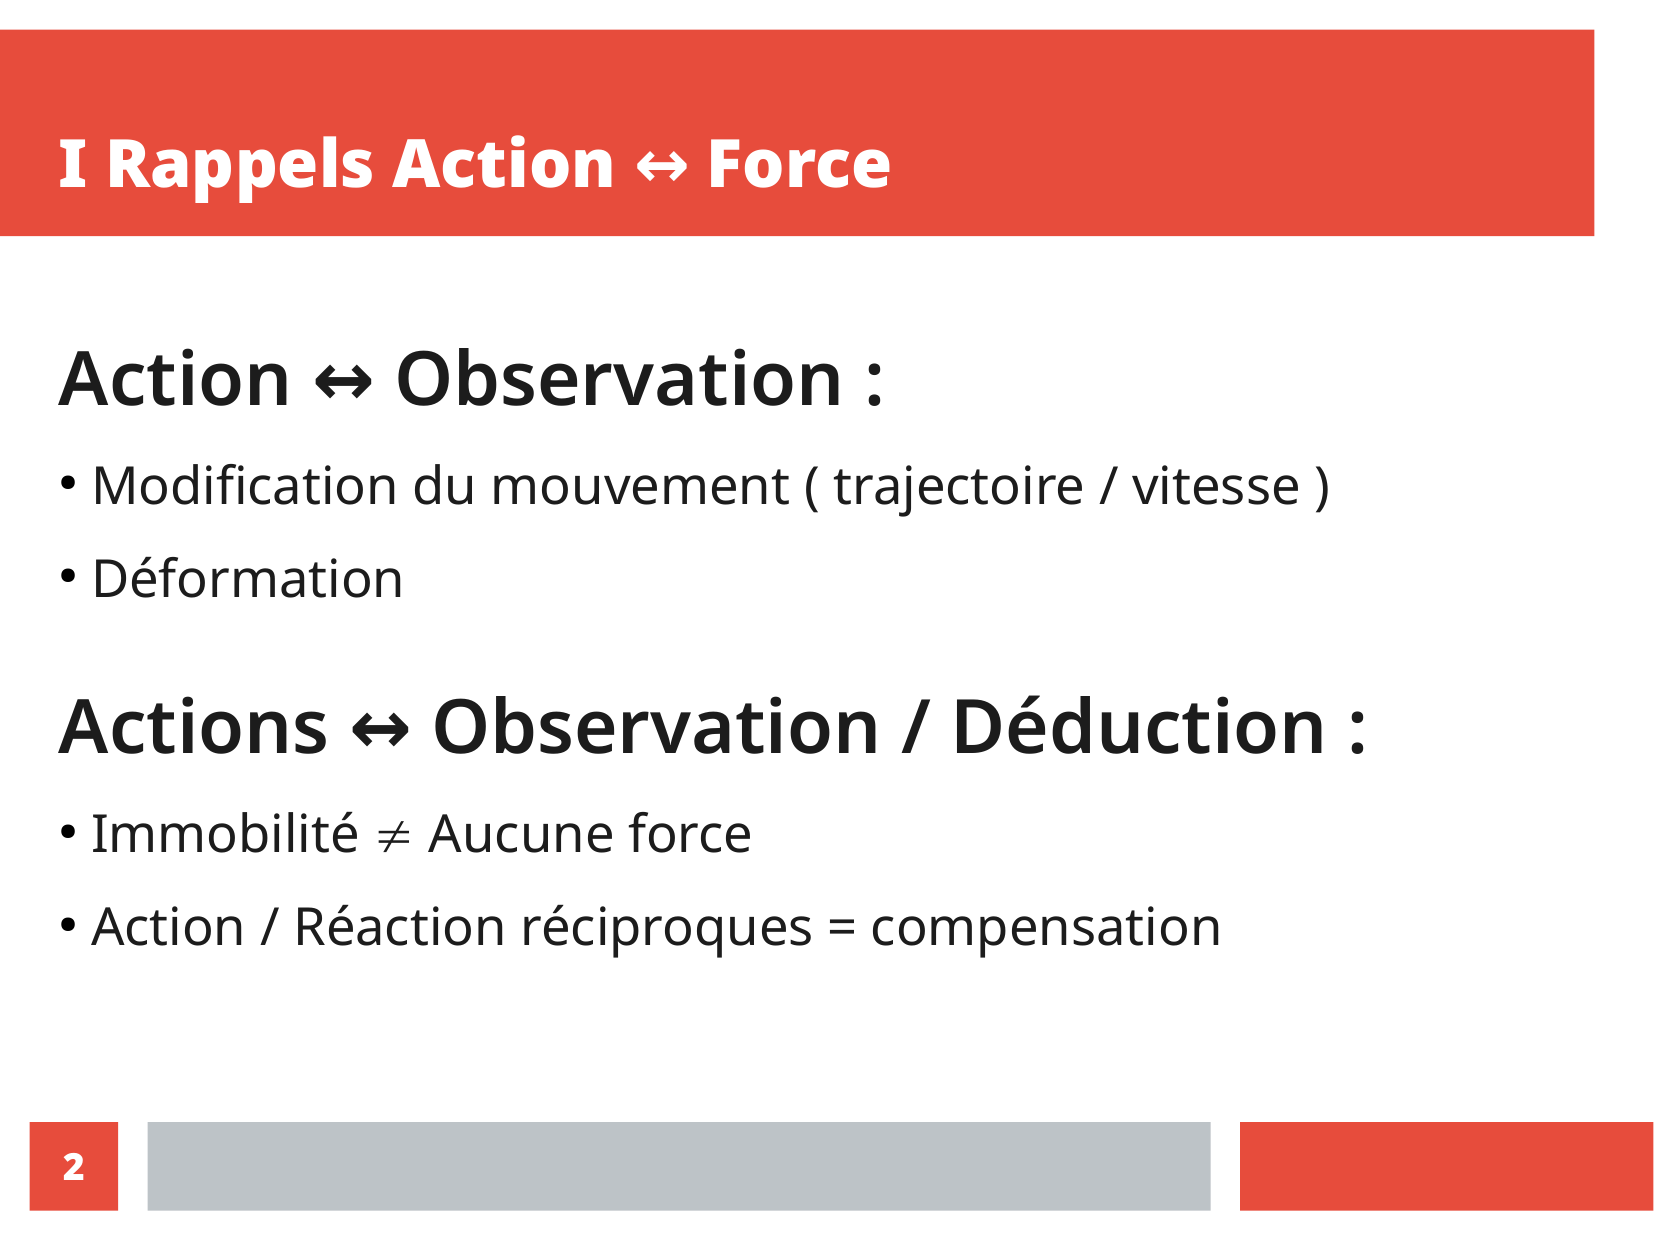

# I Rappels Action ↔ Force
Action ↔ Observation :
Modification du mouvement ( trajectoire / vitesse )
Déformation
Actions ↔ Observation / Déduction :
Immobilité ≠ Aucune force
Action / Réaction réciproques = compensation
2